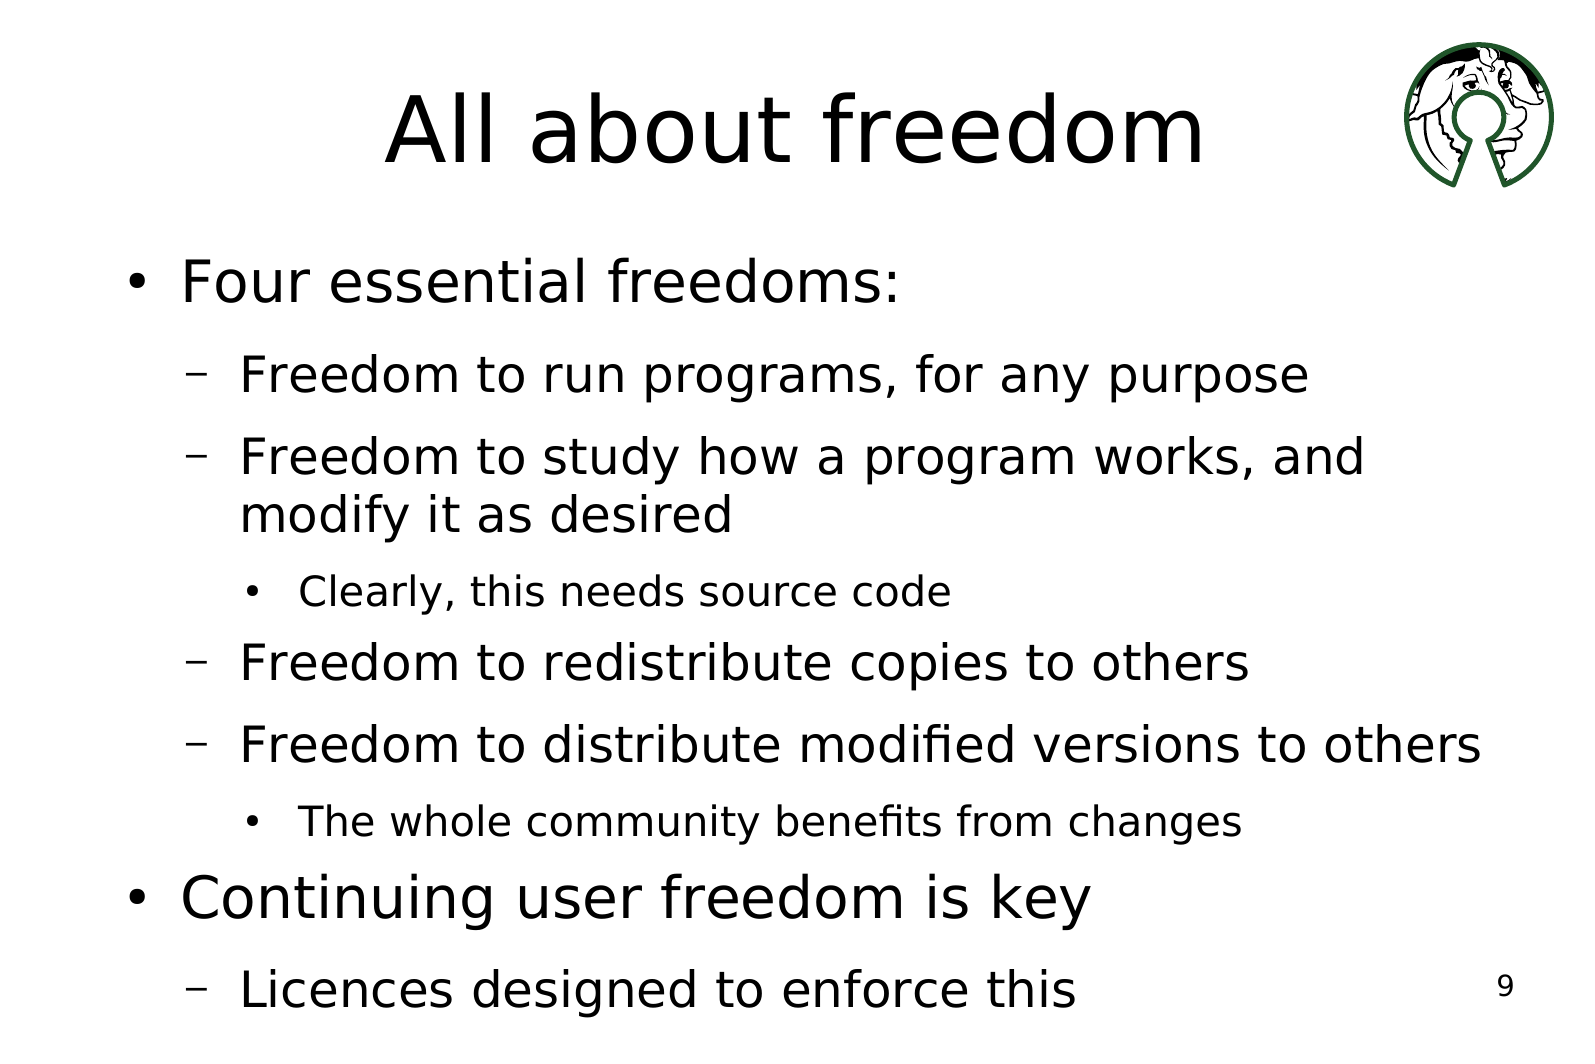

# All about freedom
Four essential freedoms:
Freedom to run programs, for any purpose
Freedom to study how a program works, and modify it as desired
Clearly, this needs source code
Freedom to redistribute copies to others
Freedom to distribute modified versions to others
The whole community benefits from changes
Continuing user freedom is key
Licences designed to enforce this
9